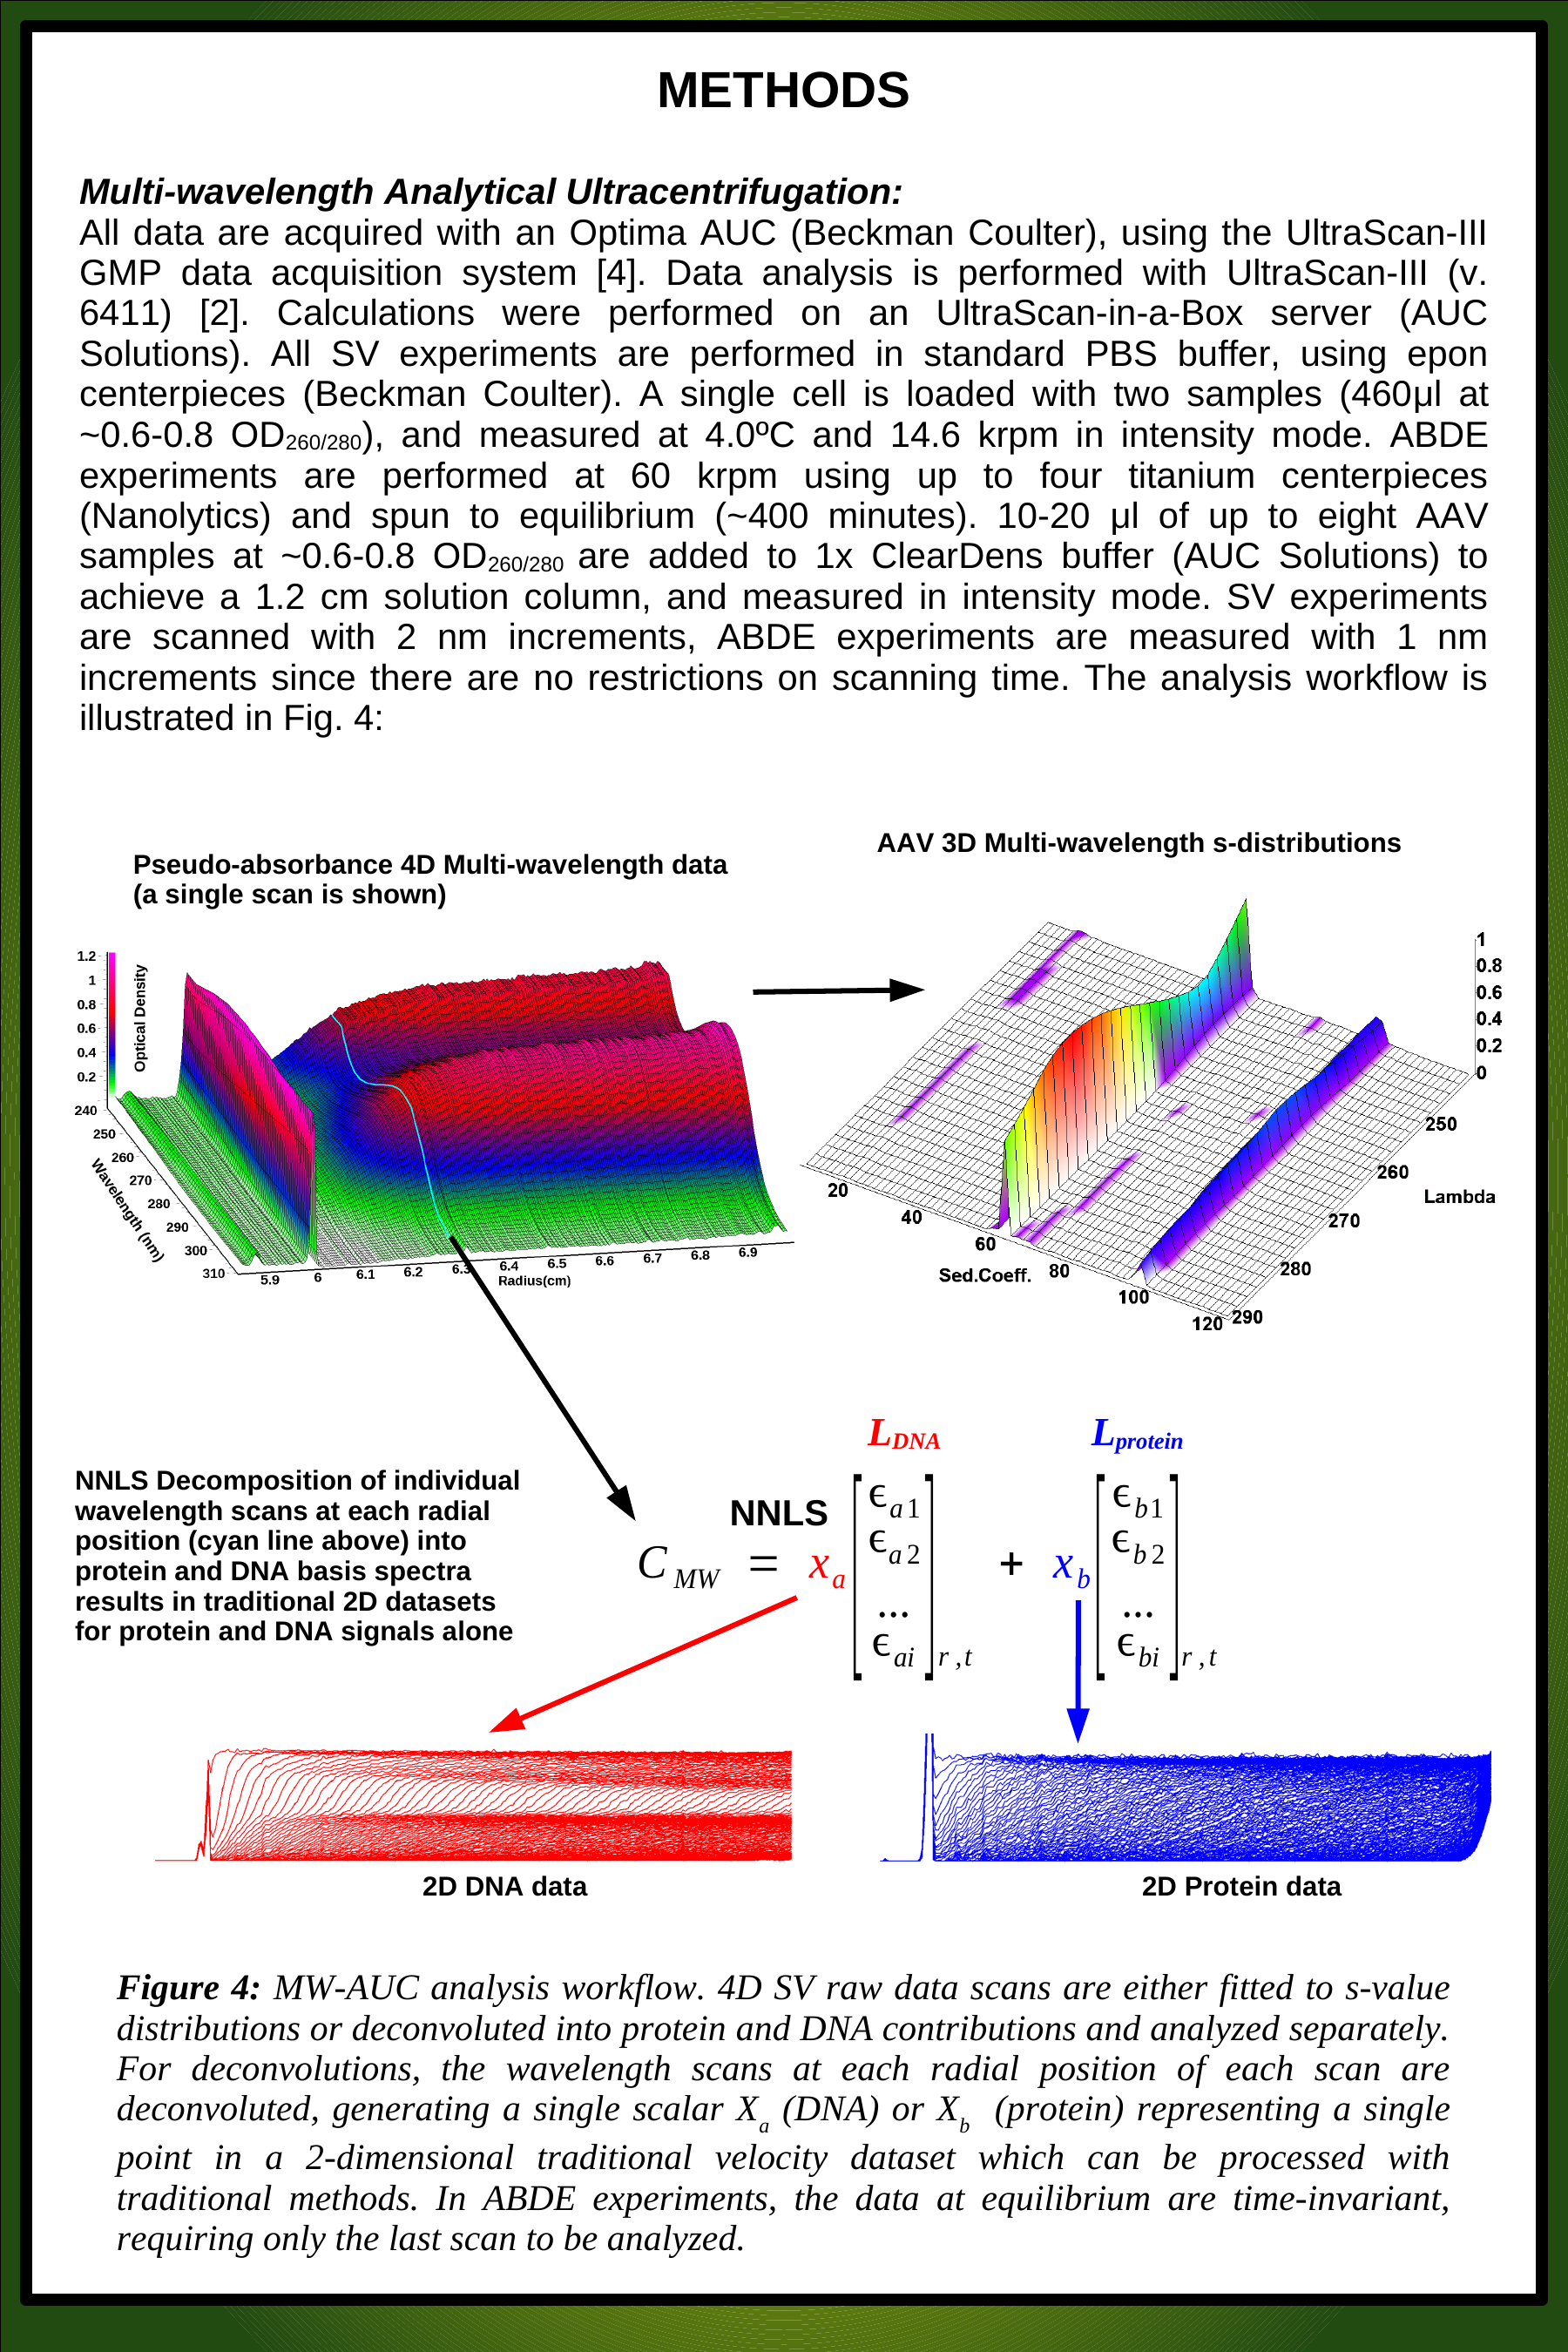

METHODS
Multi-wavelength Analytical Ultracentrifugation:
All data are acquired with an Optima AUC (Beckman Coulter), using the UltraScan-III GMP data acquisition system [4]. Data analysis is performed with UltraScan-III (v. 6411) [2]. Calculations were performed on an UltraScan-in-a-Box server (AUC Solutions). All SV experiments are performed in standard PBS buffer, using epon centerpieces (Beckman Coulter). A single cell is loaded with two samples (460μl at ~0.6-0.8 OD260/280), and measured at 4.0ºC and 14.6 krpm in intensity mode. ABDE experiments are performed at 60 krpm using up to four titanium centerpieces (Nanolytics) and spun to equilibrium (~400 minutes). 10-20 μl of up to eight AAV samples at ~0.6-0.8 OD260/280 are added to 1x ClearDens buffer (AUC Solutions) to achieve a 1.2 cm solution column, and measured in intensity mode. SV experiments are scanned with 2 nm increments, ABDE experiments are measured with 1 nm increments since there are no restrictions on scanning time. The analysis workflow is illustrated in Fig. 4:
AAV 3D Multi-wavelength s-distributions
Pseudo-absorbance 4D Multi-wavelength data
(a single scan is shown)
LDNA Lprotein
NNLS Decomposition of individual wavelength scans at each radial position (cyan line above) into protein and DNA basis spectra results in traditional 2D datasets for protein and DNA signals alone
NNLS
2D DNA data 2D Protein data
Figure 4: MW-AUC analysis workflow. 4D SV raw data scans are either fitted to s-value distributions or deconvoluted into protein and DNA contributions and analyzed separately. For deconvolutions, the wavelength scans at each radial position of each scan are deconvoluted, generating a single scalar Xa (DNA) or Xb (protein) representing a single point in a 2-dimensional traditional velocity dataset which can be processed with traditional methods. In ABDE experiments, the data at equilibrium are time-invariant, requiring only the last scan to be analyzed.